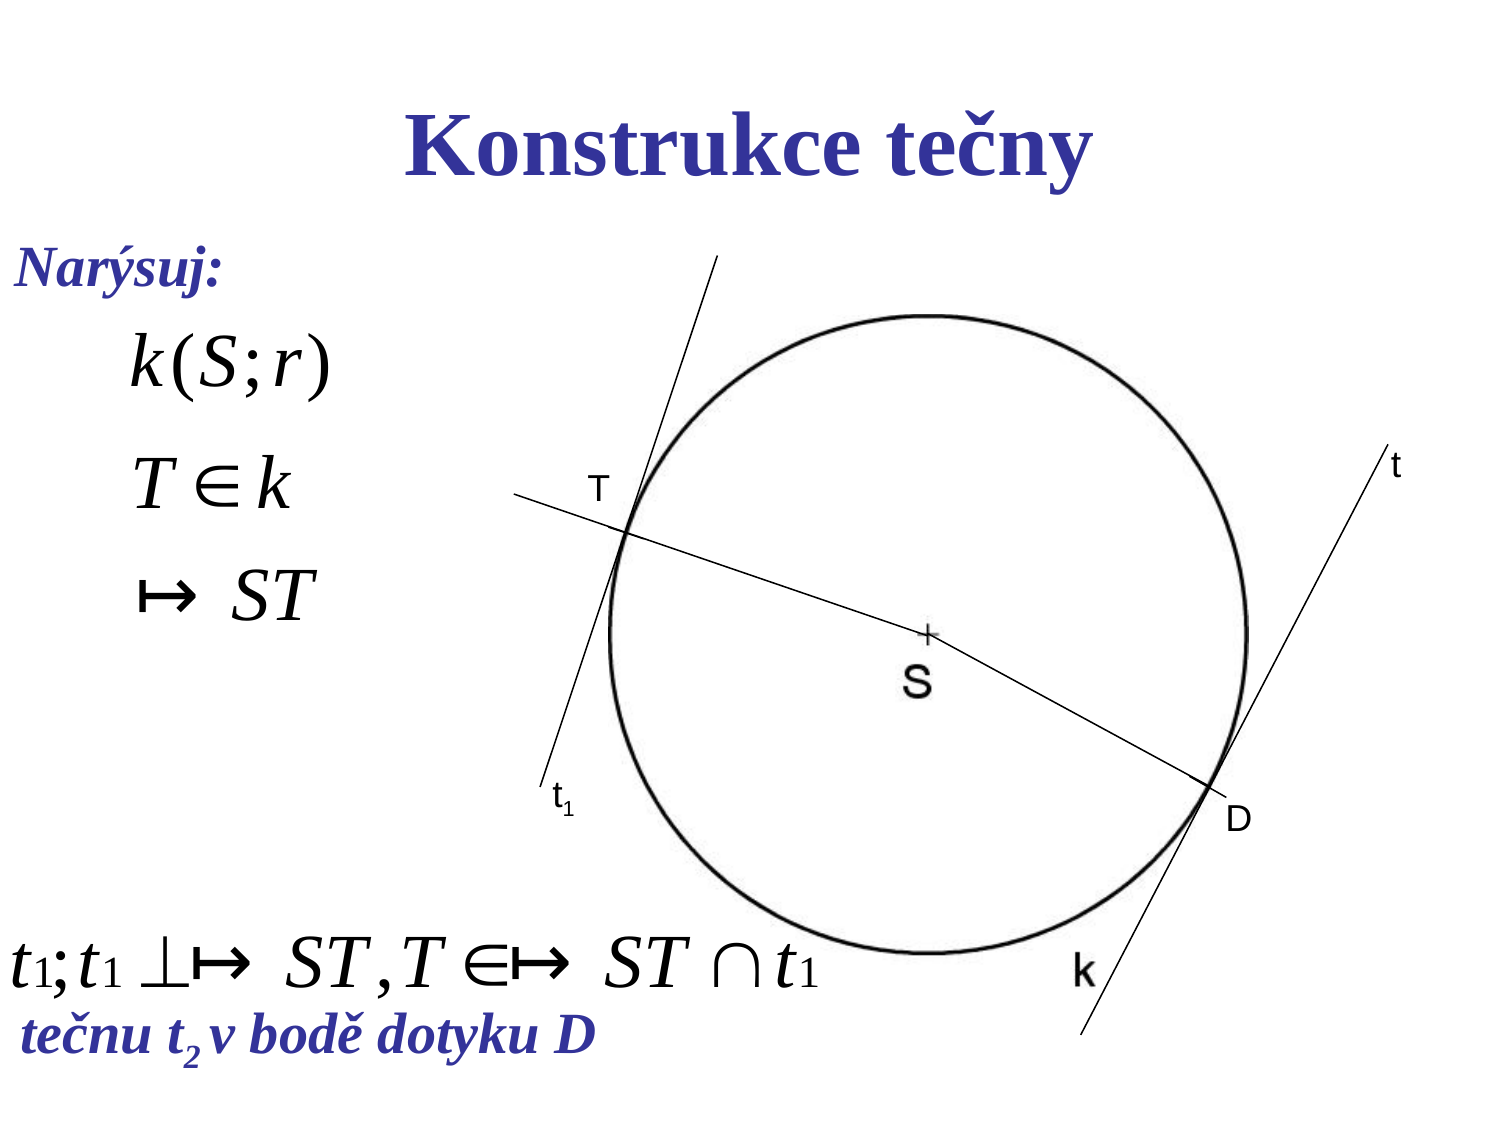

Konstrukce tečny
Narýsuj:
t
T
t1
D
tečnu t2 v bodě dotyku D